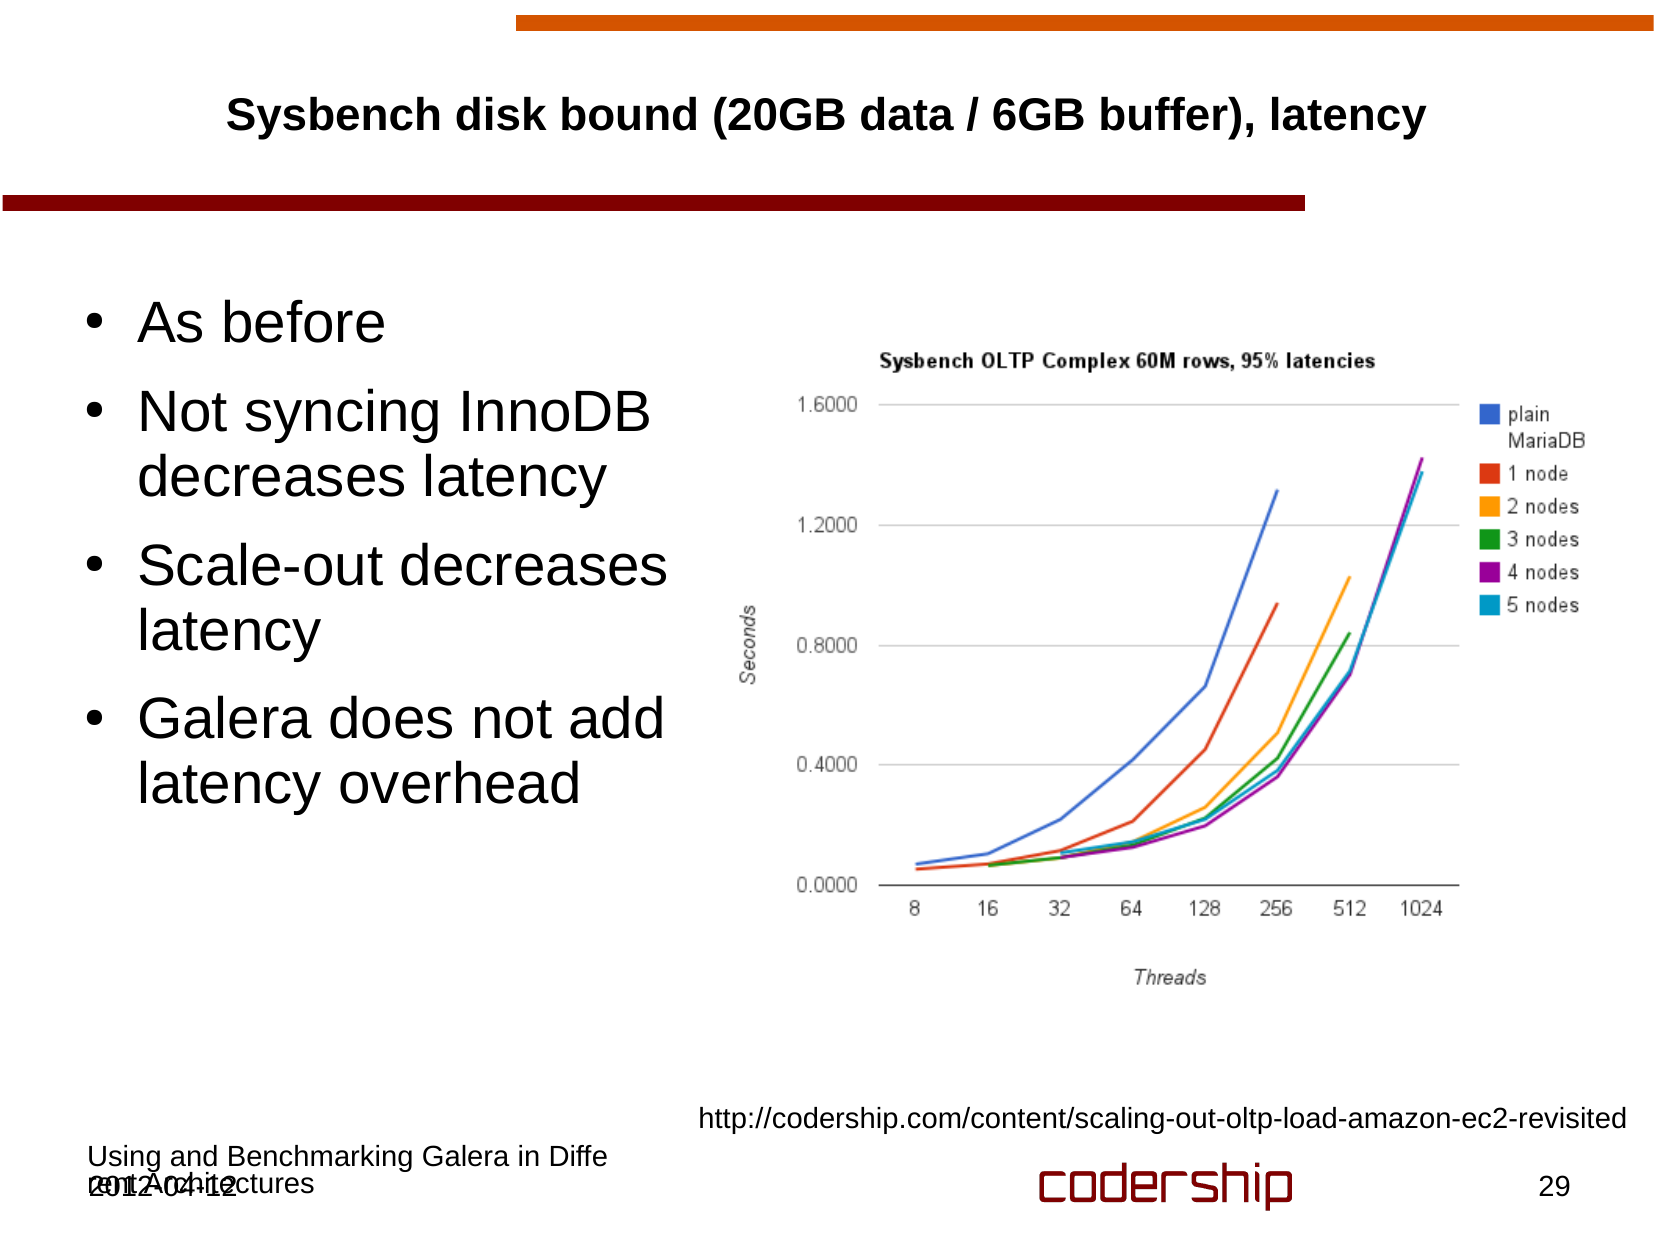

# Sysbench disk bound (20GB data / 6GB buffer), latency
As before
Not syncing InnoDB decreases latency
Scale-out decreases latency
Galera does not add latency overhead
http://codership.com/content/scaling-out-oltp-load-amazon-ec2-revisited
Using and Benchmarking Galera in Different Architectures
2012-04-12
29